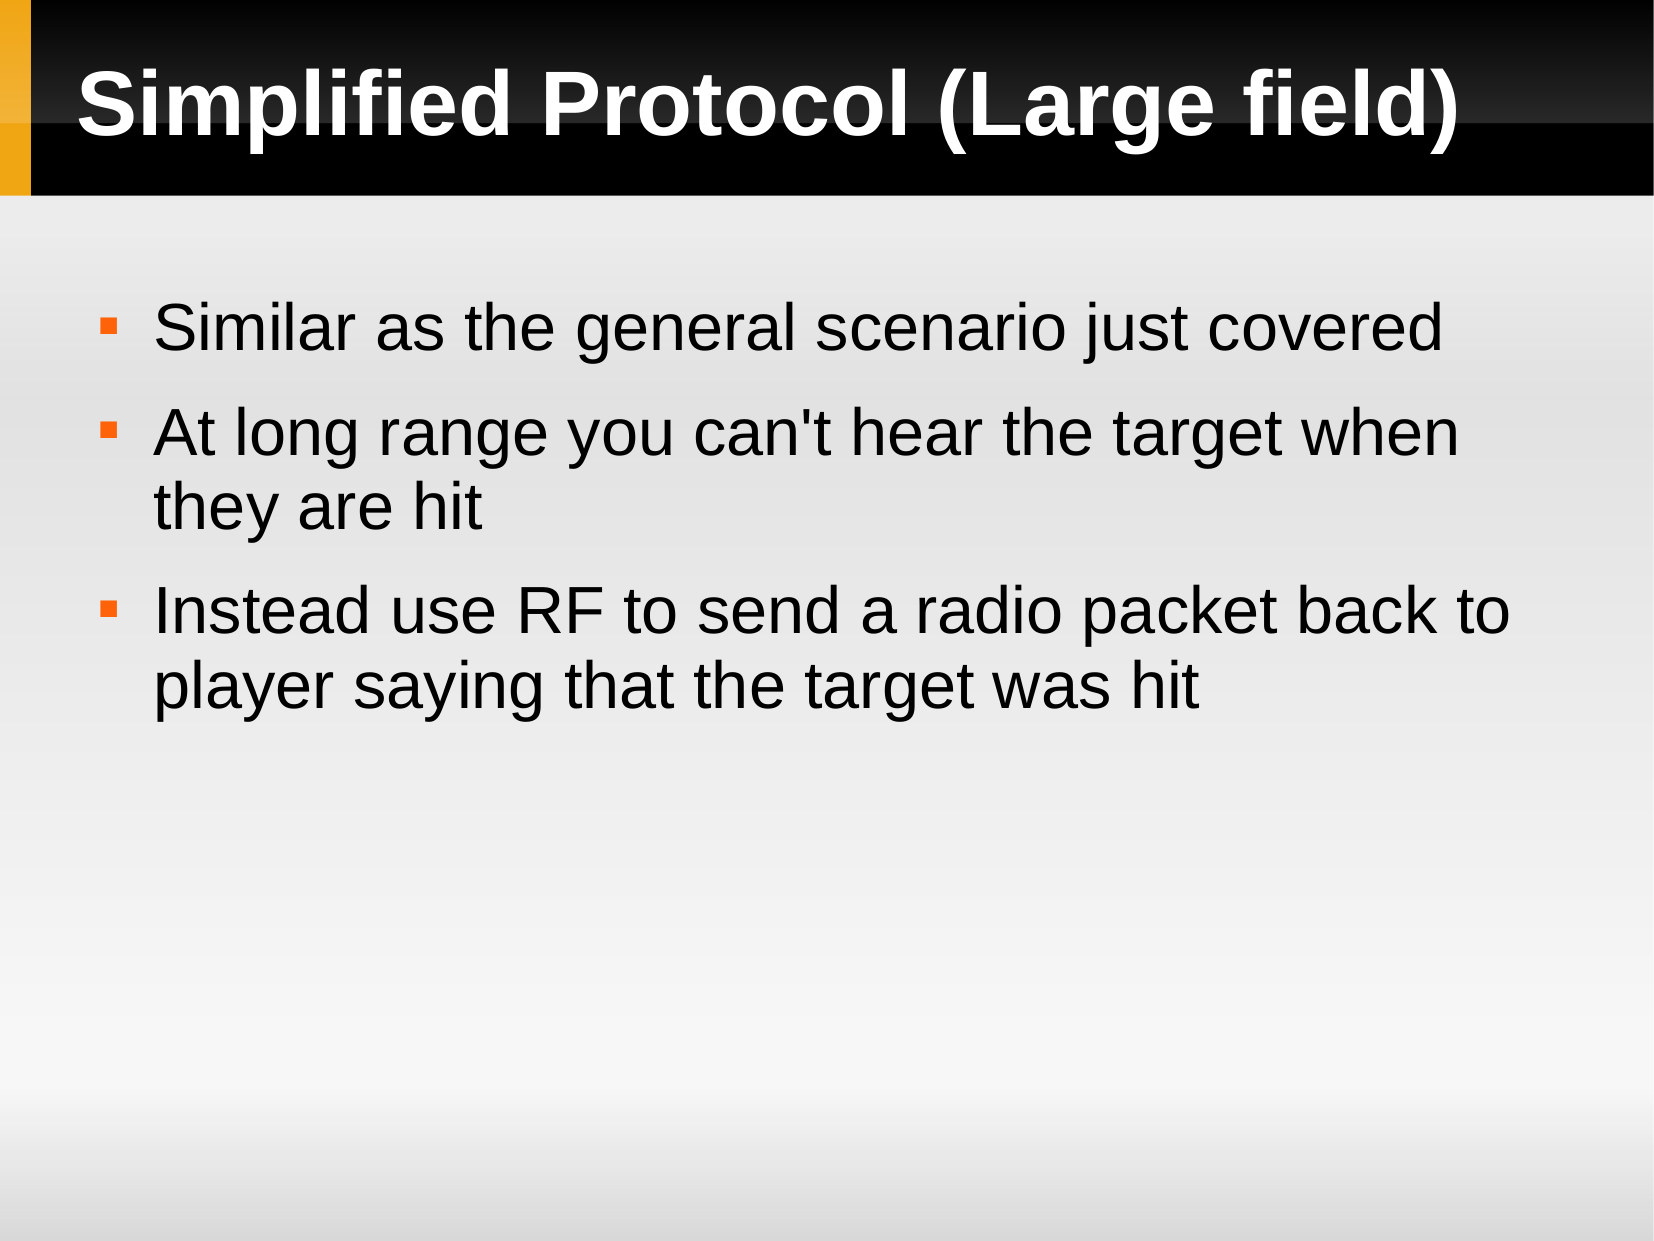

# Simplified Protocol (Large field)
Similar as the general scenario just covered
At long range you can't hear the target when they are hit
Instead use RF to send a radio packet back to player saying that the target was hit